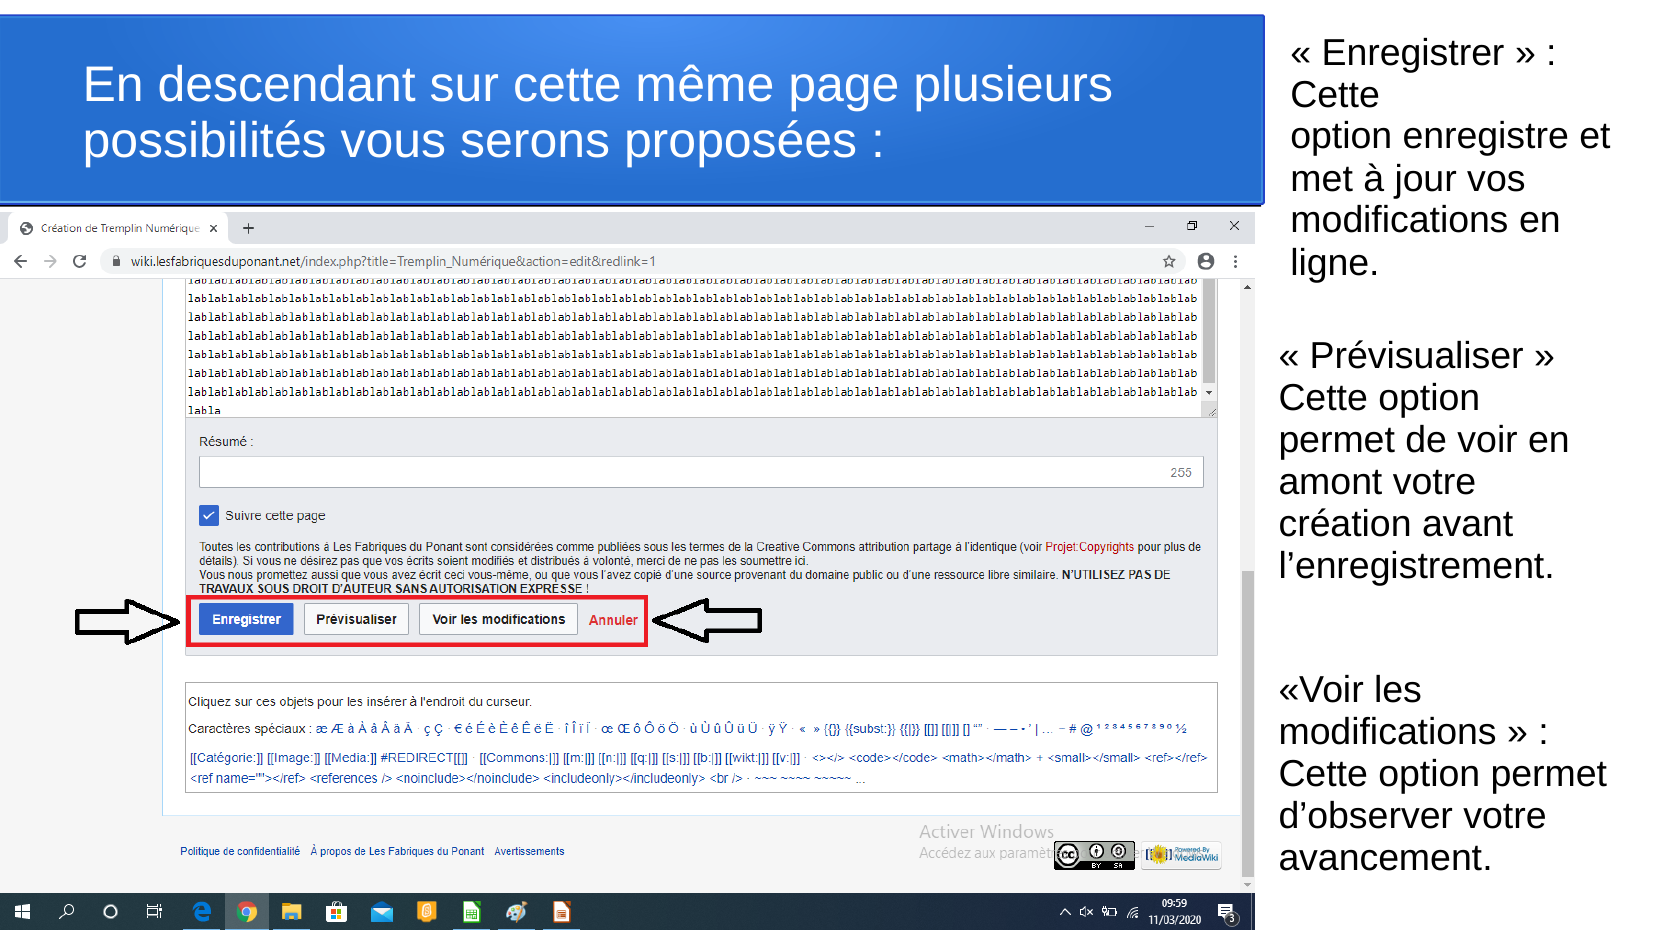

« Enregistrer » :
Cette option enregistre et met à jour vos modifications en ligne.
# En descendant sur cette même page plusieurs possibilités vous serons proposées :
« Prévisualiser »
Cette option permet de voir en amont votre création avant l’enregistrement.
«Voir les modifications » :
Cette option permet d’observer votre avancement.